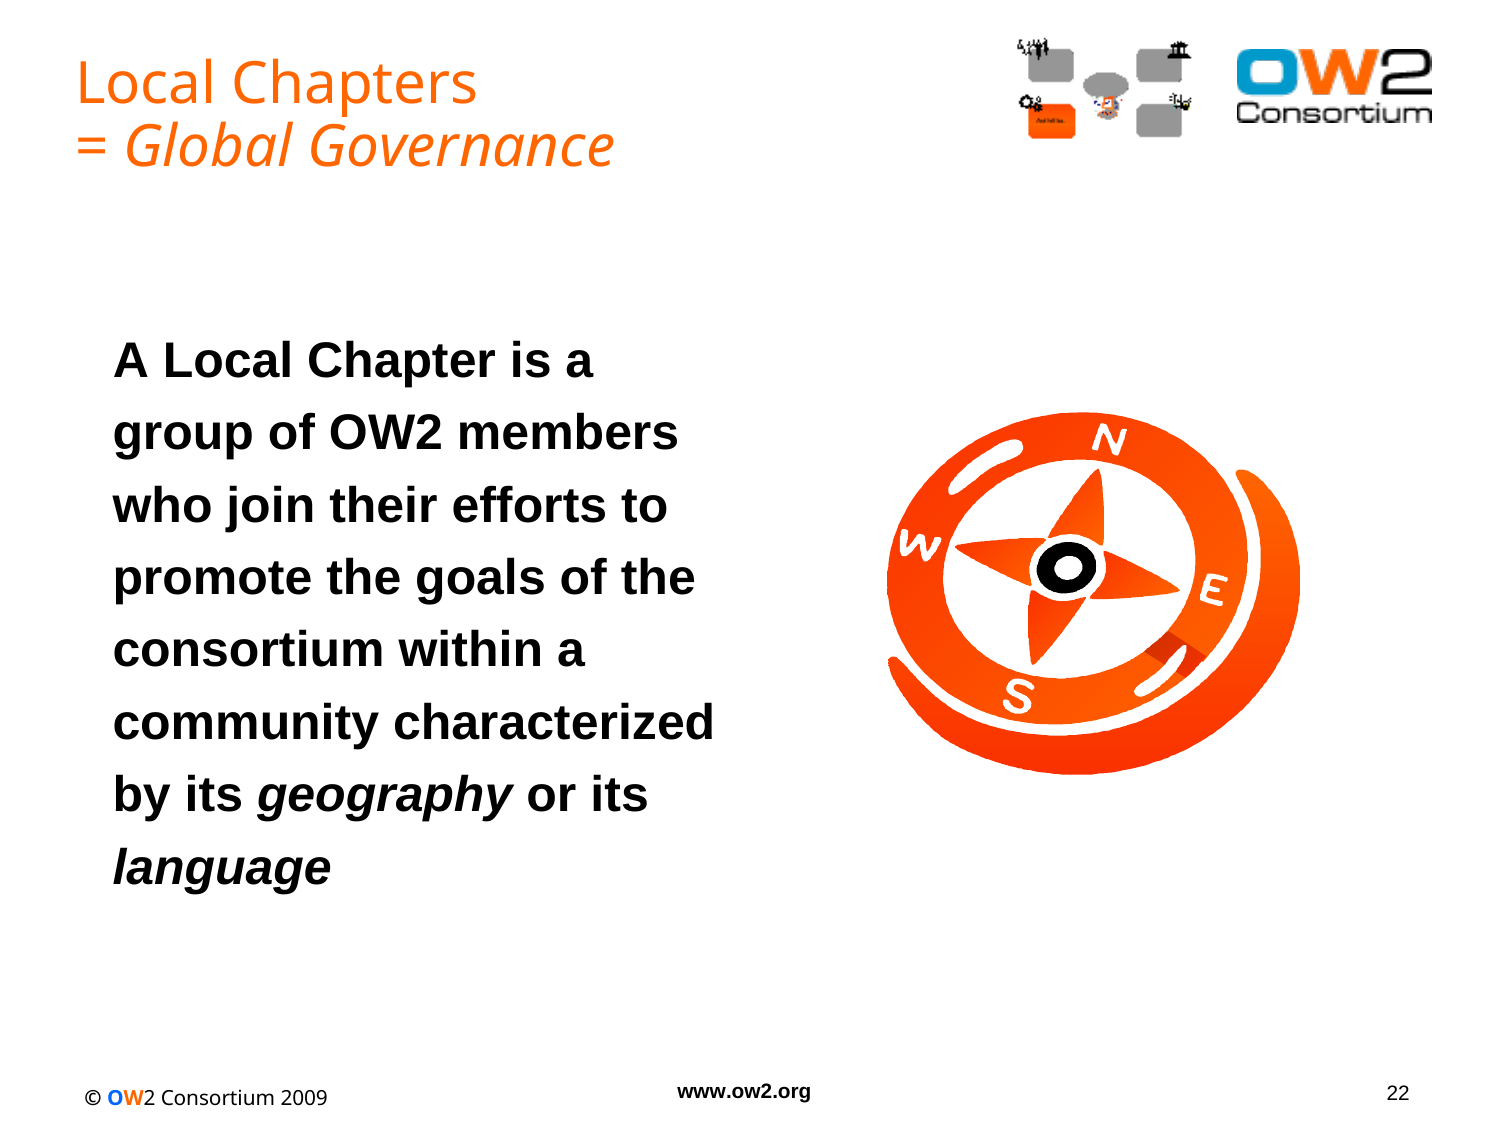

# Local Chapters = Global Governance
A Local Chapter is a group of OW2 members who join their efforts to promote the goals of the consortium within a community characterized by its geography or its language
22